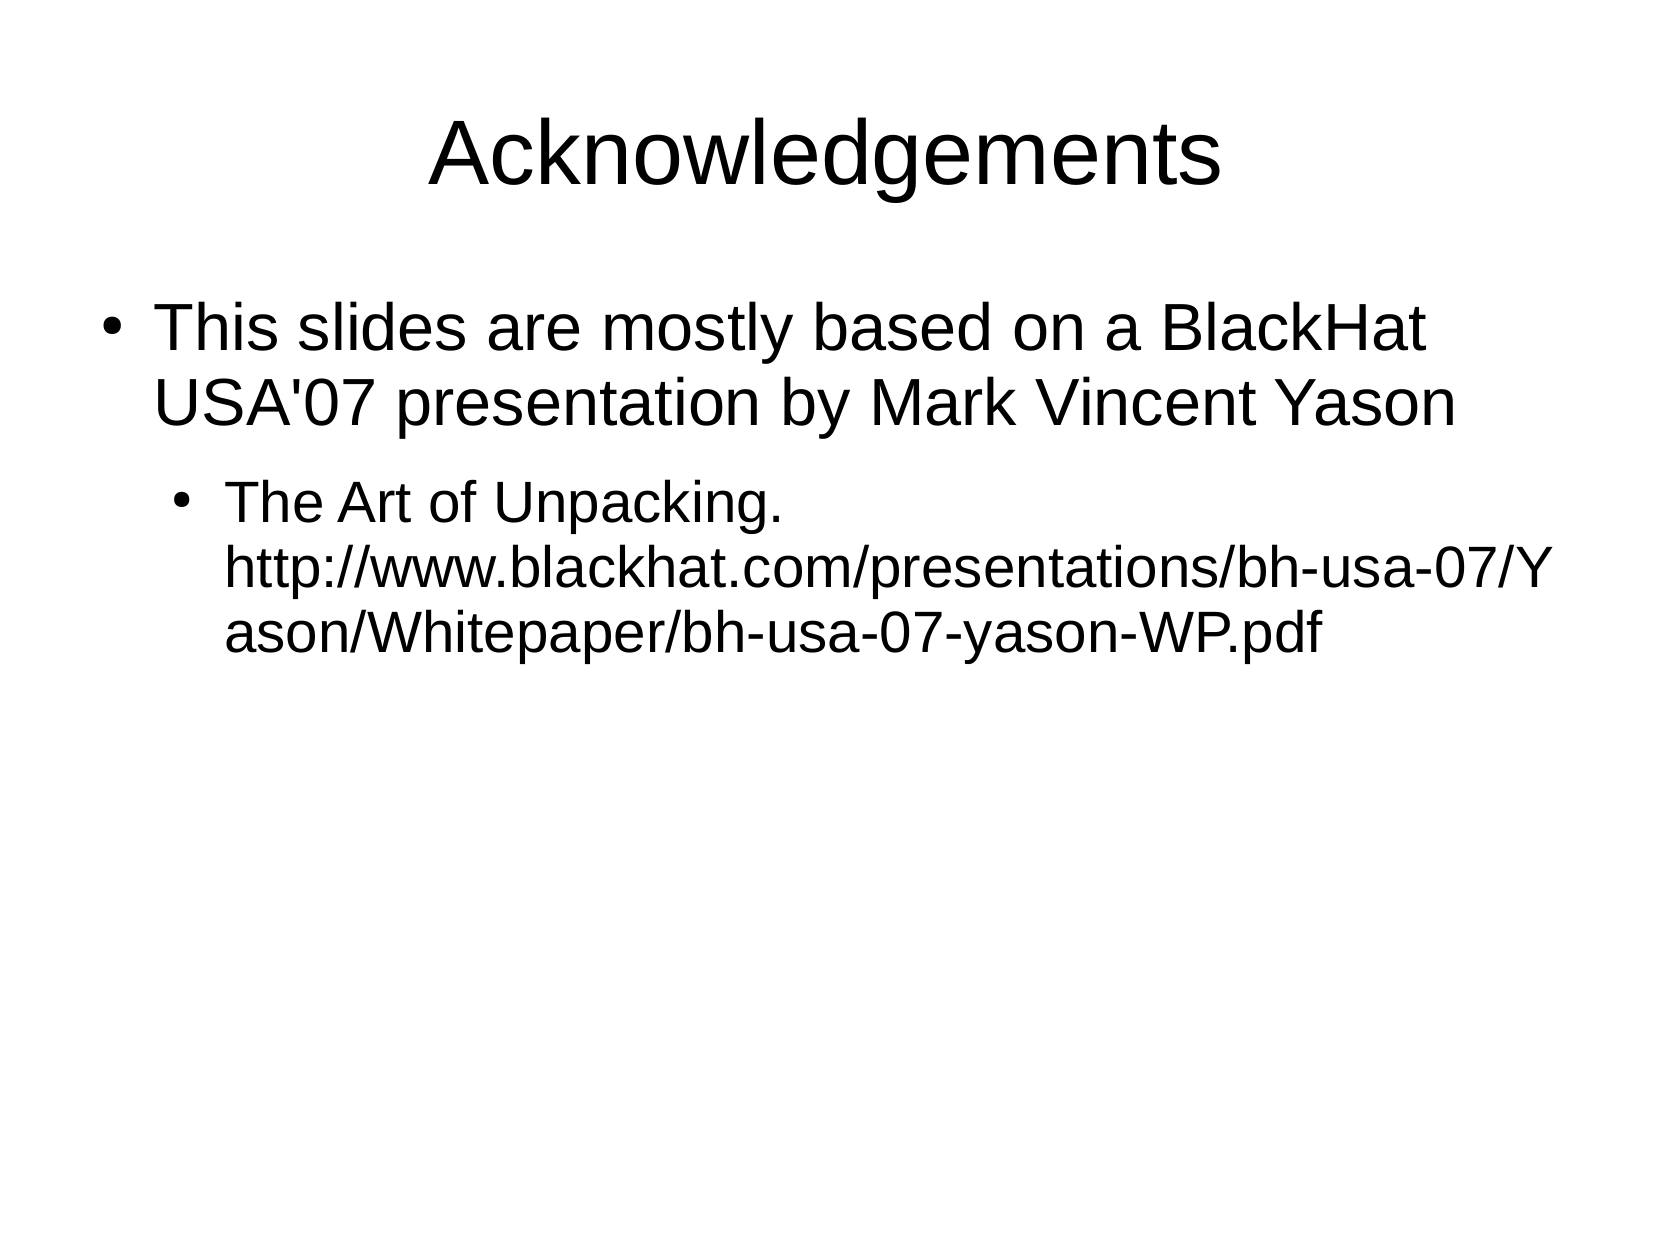

# Acknowledgements
This slides are mostly based on a BlackHat USA'07 presentation by Mark Vincent Yason
The Art of Unpacking. http://www.blackhat.com/presentations/bh-usa-07/Yason/Whitepaper/bh-usa-07-yason-WP.pdf